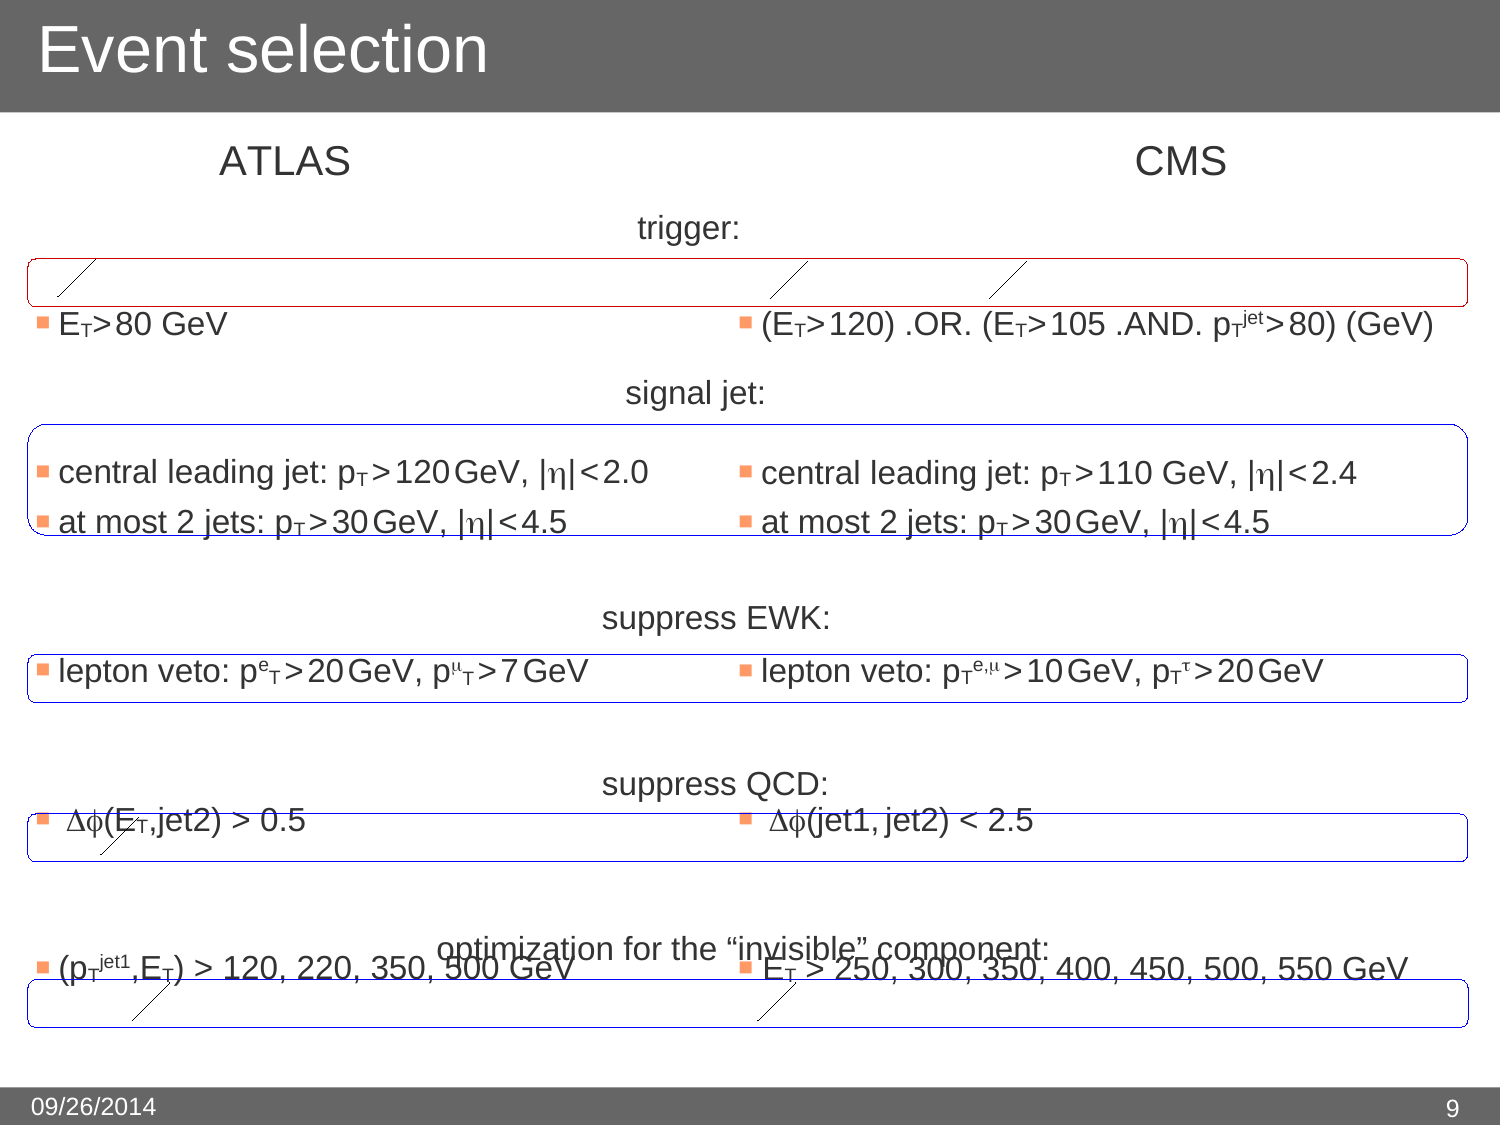

# Event selection
ATLAS
CMS
trigger:
 ET> 80 GeV
 central leading jet: pT > 120 GeV, |h| < 2.0
 at most 2 jets: pT > 30 GeV, |h| < 4.5
 lepton veto: peT > 20 GeV, pmT > 7 GeV
 Df(ET,jet2) > 0.5
 (pTjet1,ET) > 120, 220, 350, 500 GeV
 (ET> 120) .OR. (ET> 105 .AND. pTjet > 80) (GeV)
 central leading jet: pT > 110 GeV, |h| < 2.4
 at most 2 jets: pT > 30 GeV, |h| < 4.5
 lepton veto: pTe,m > 10 GeV, pTt > 20 GeV
 Df(jet1, jet2) < 2.5
 ET > 250, 300, 350, 400, 450, 500, 550 GeV
signal jet:
suppress EWK:
suppress QCD:
optimization for the “invisible” component: